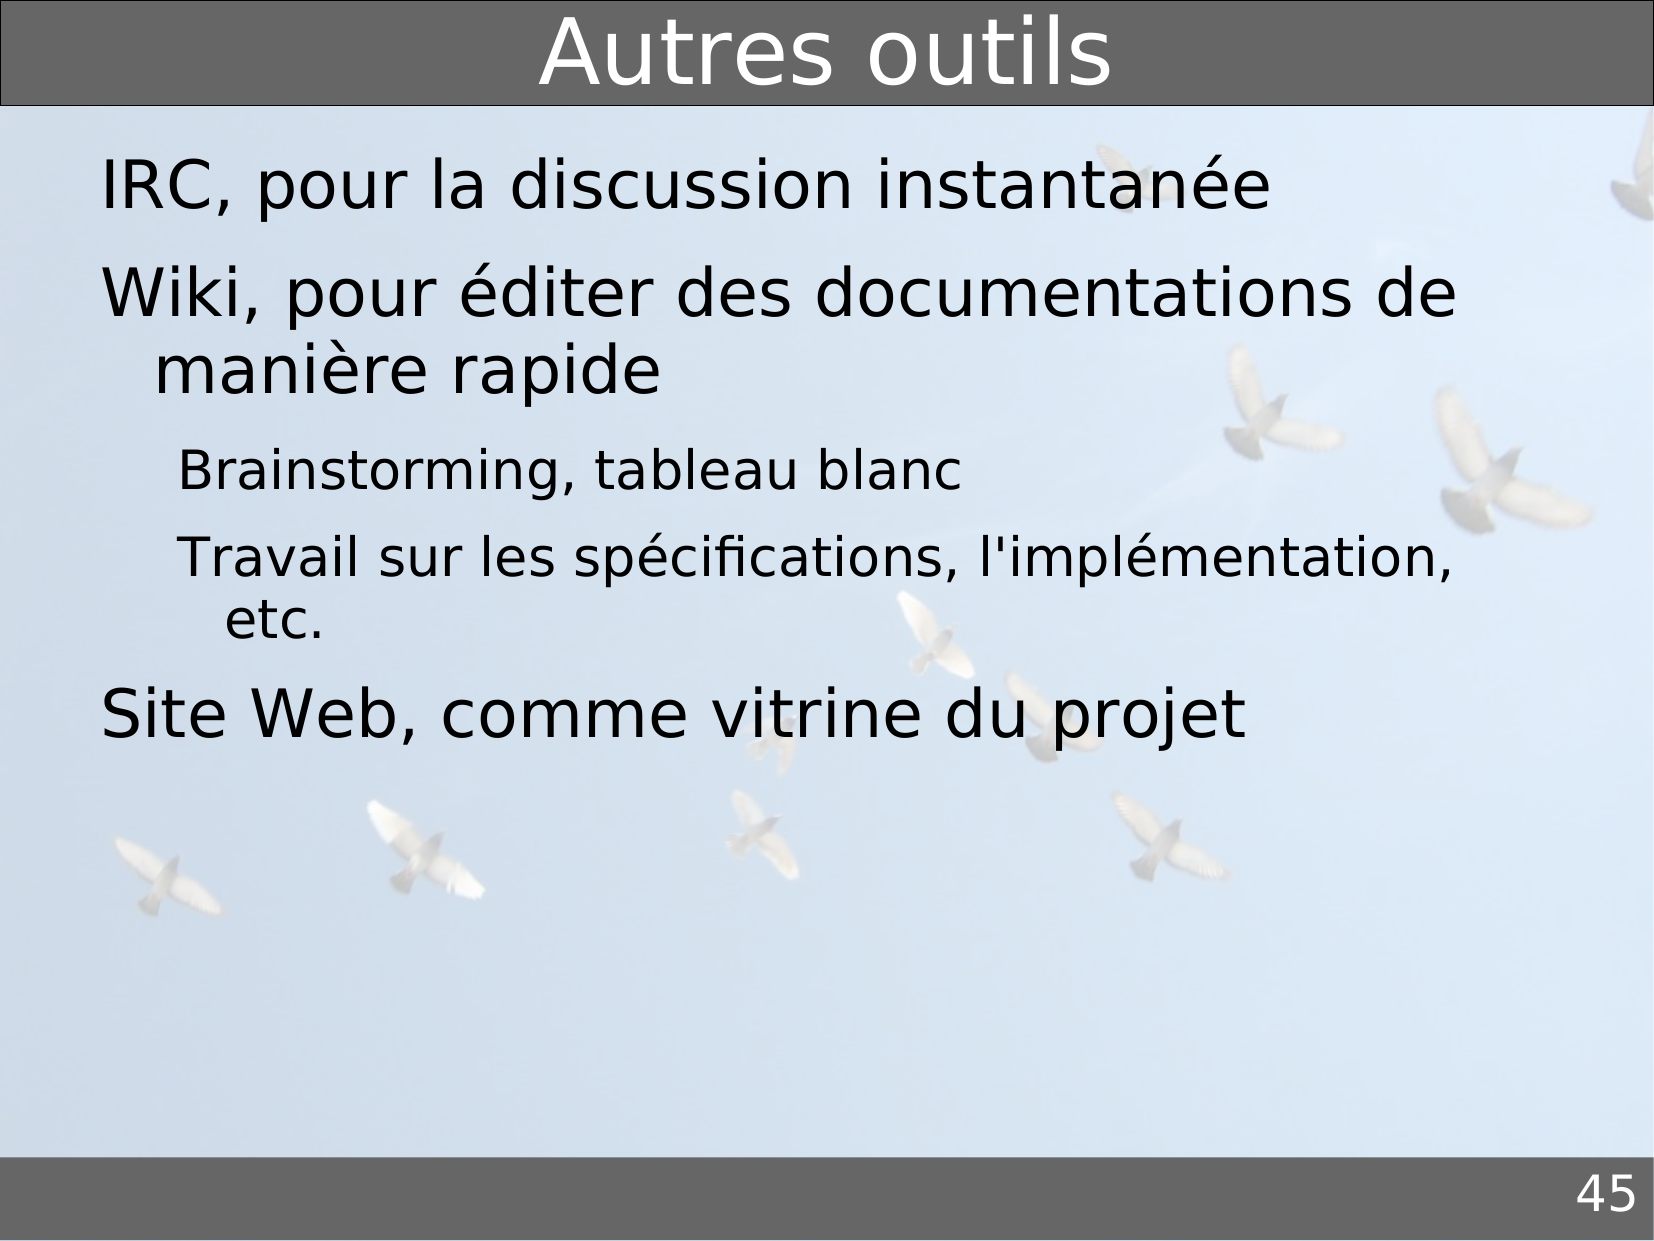

# Autres outils
IRC, pour la discussion instantanée
Wiki, pour éditer des documentations de manière rapide
Brainstorming, tableau blanc
Travail sur les spécifications, l'implémentation, etc.
Site Web, comme vitrine du projet